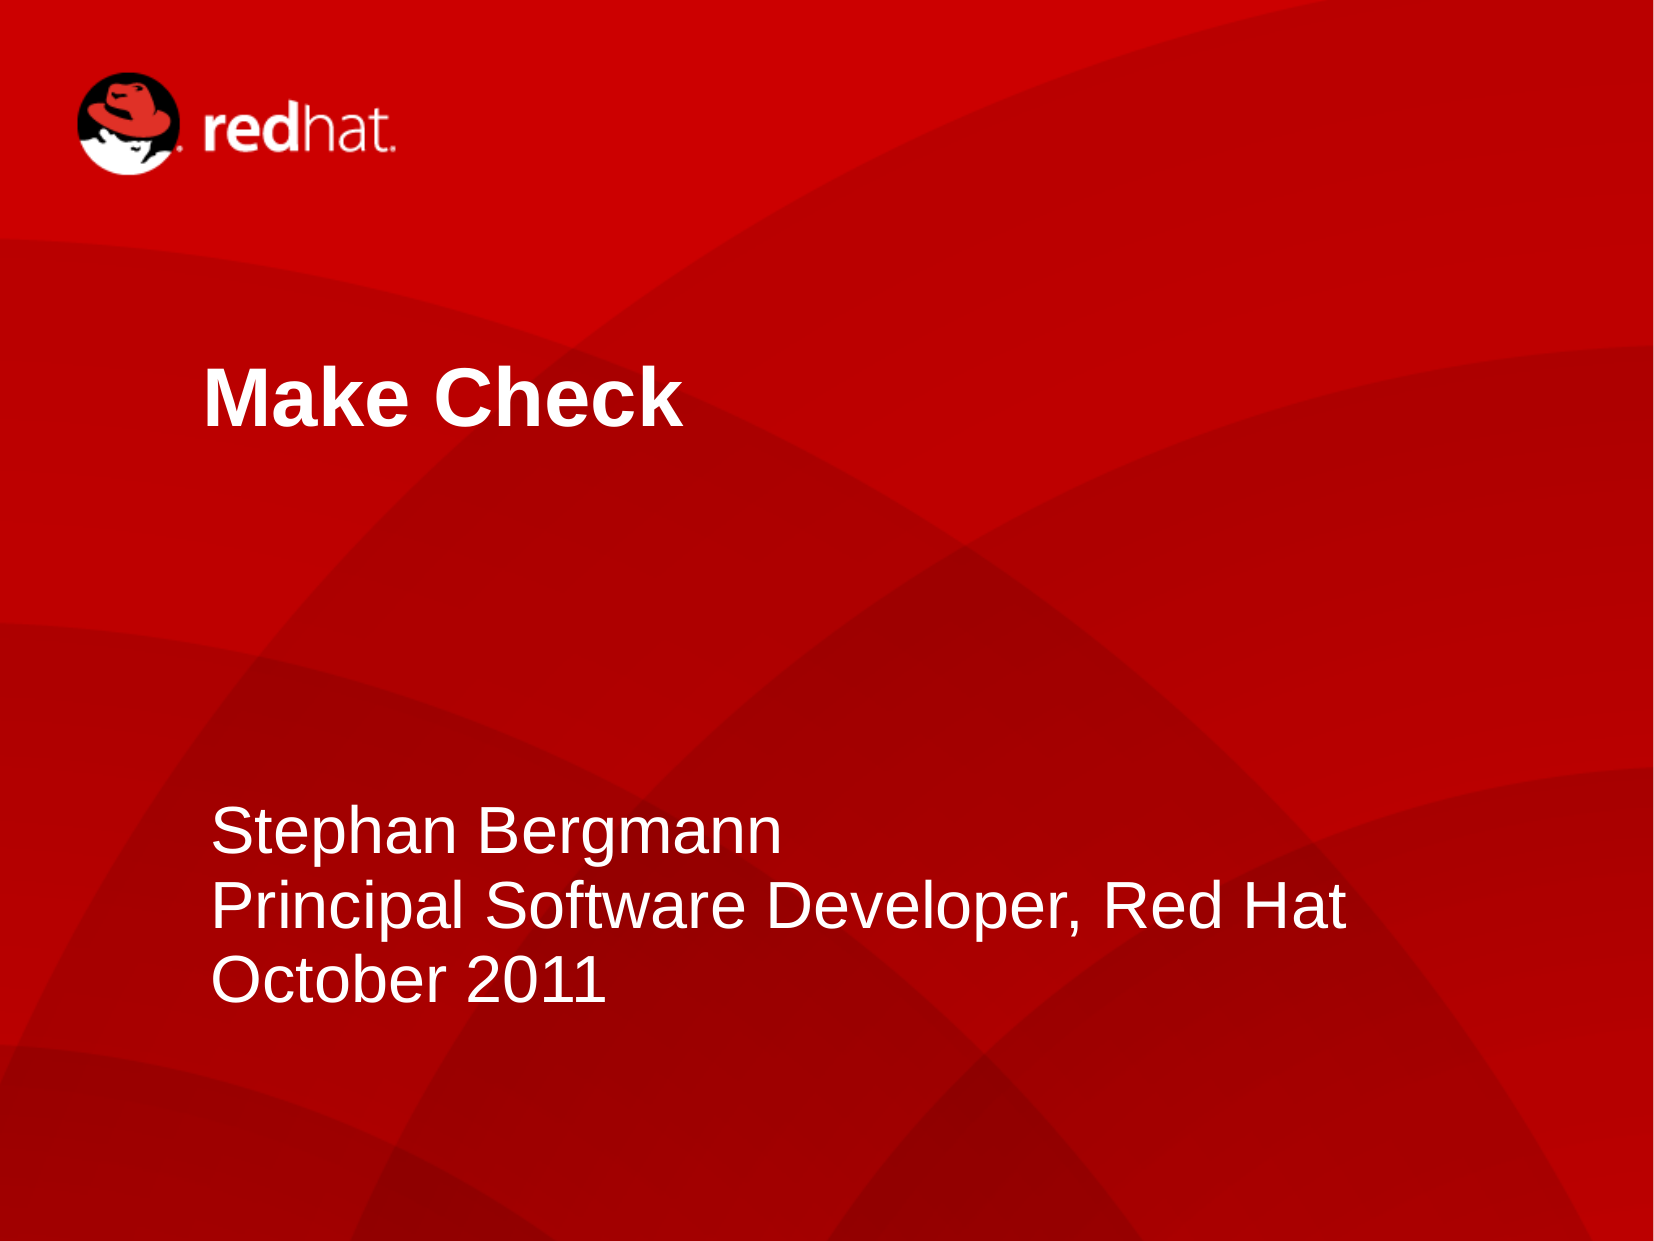

Make Check
Stephan Bergmann
Principal Software Developer, Red Hat
October 2011